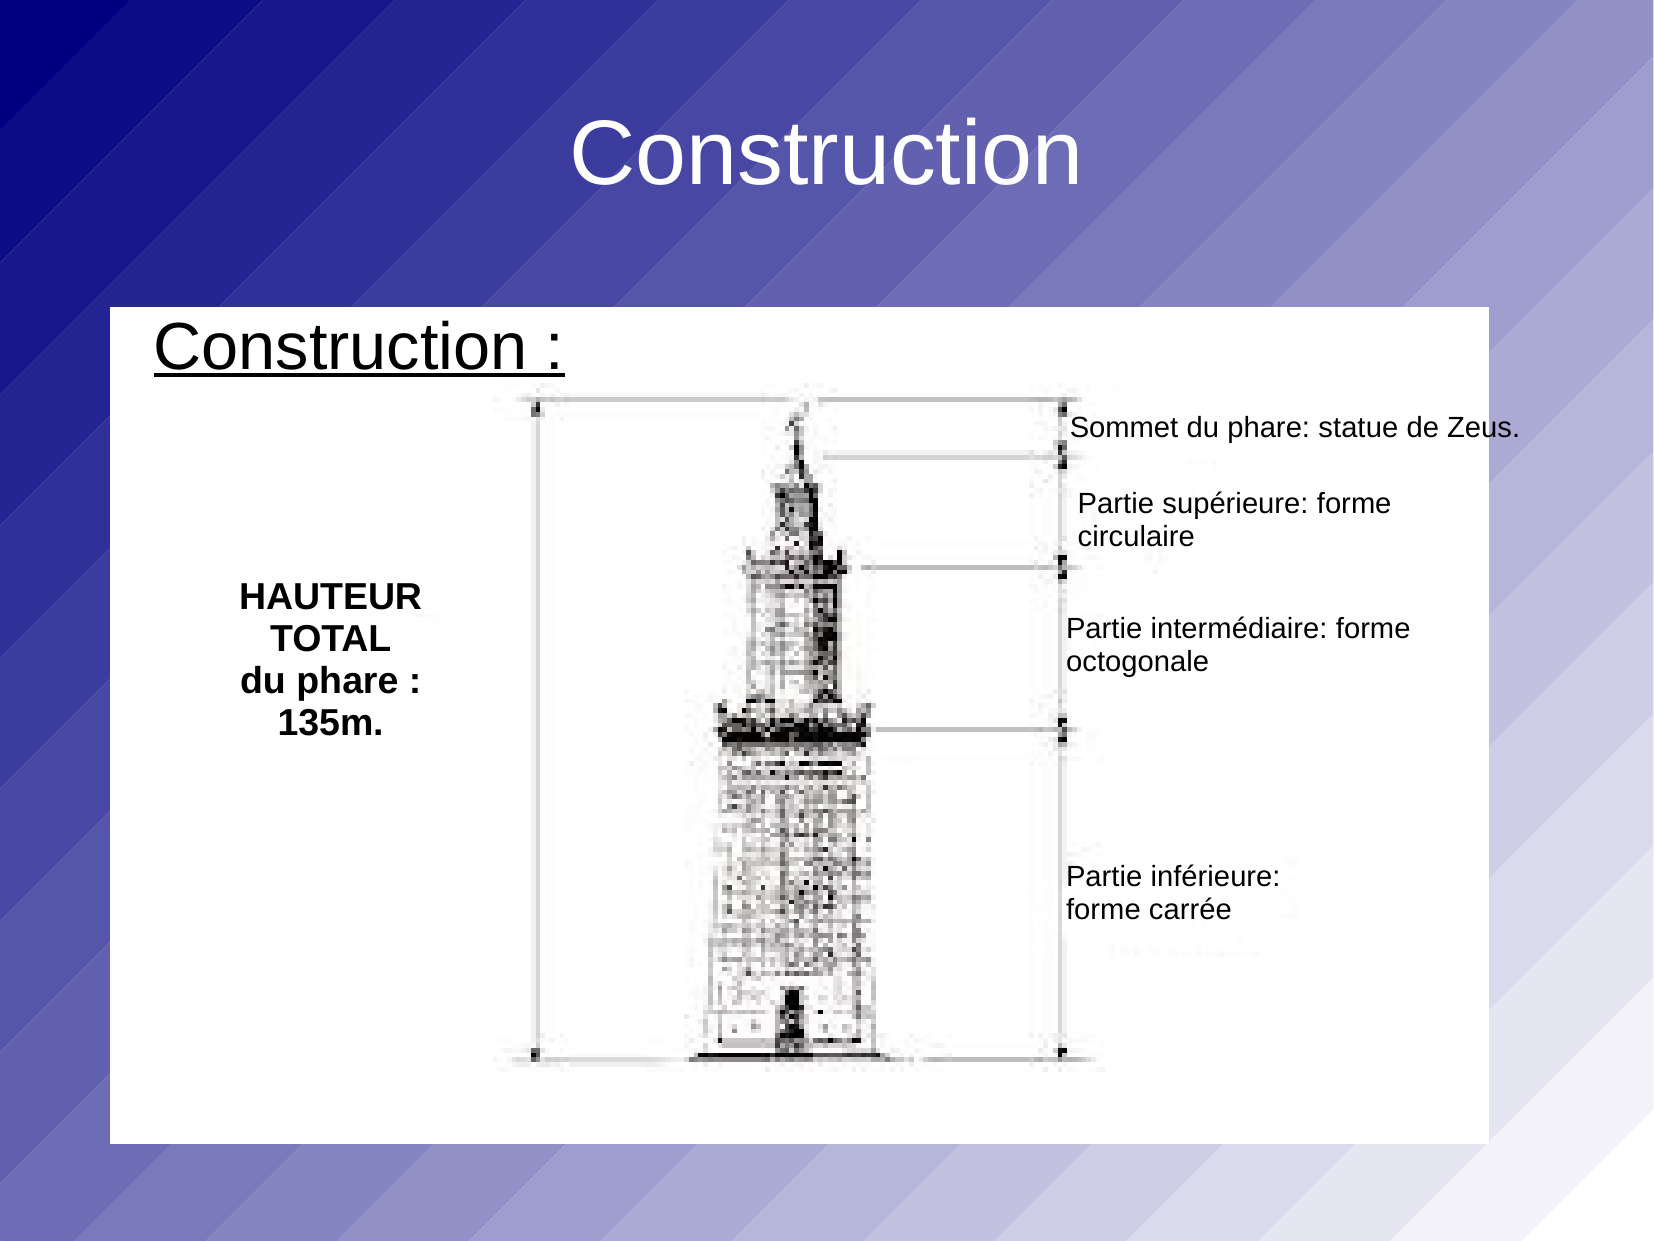

# Construction
Construction :
Sommet du phare: statue de Zeus.
Partie supérieure: forme circulaire
HAUTEUR TOTAL
du phare :
135m.
Partie intermédiaire: forme octogonale
Partie inférieure: forme carrée